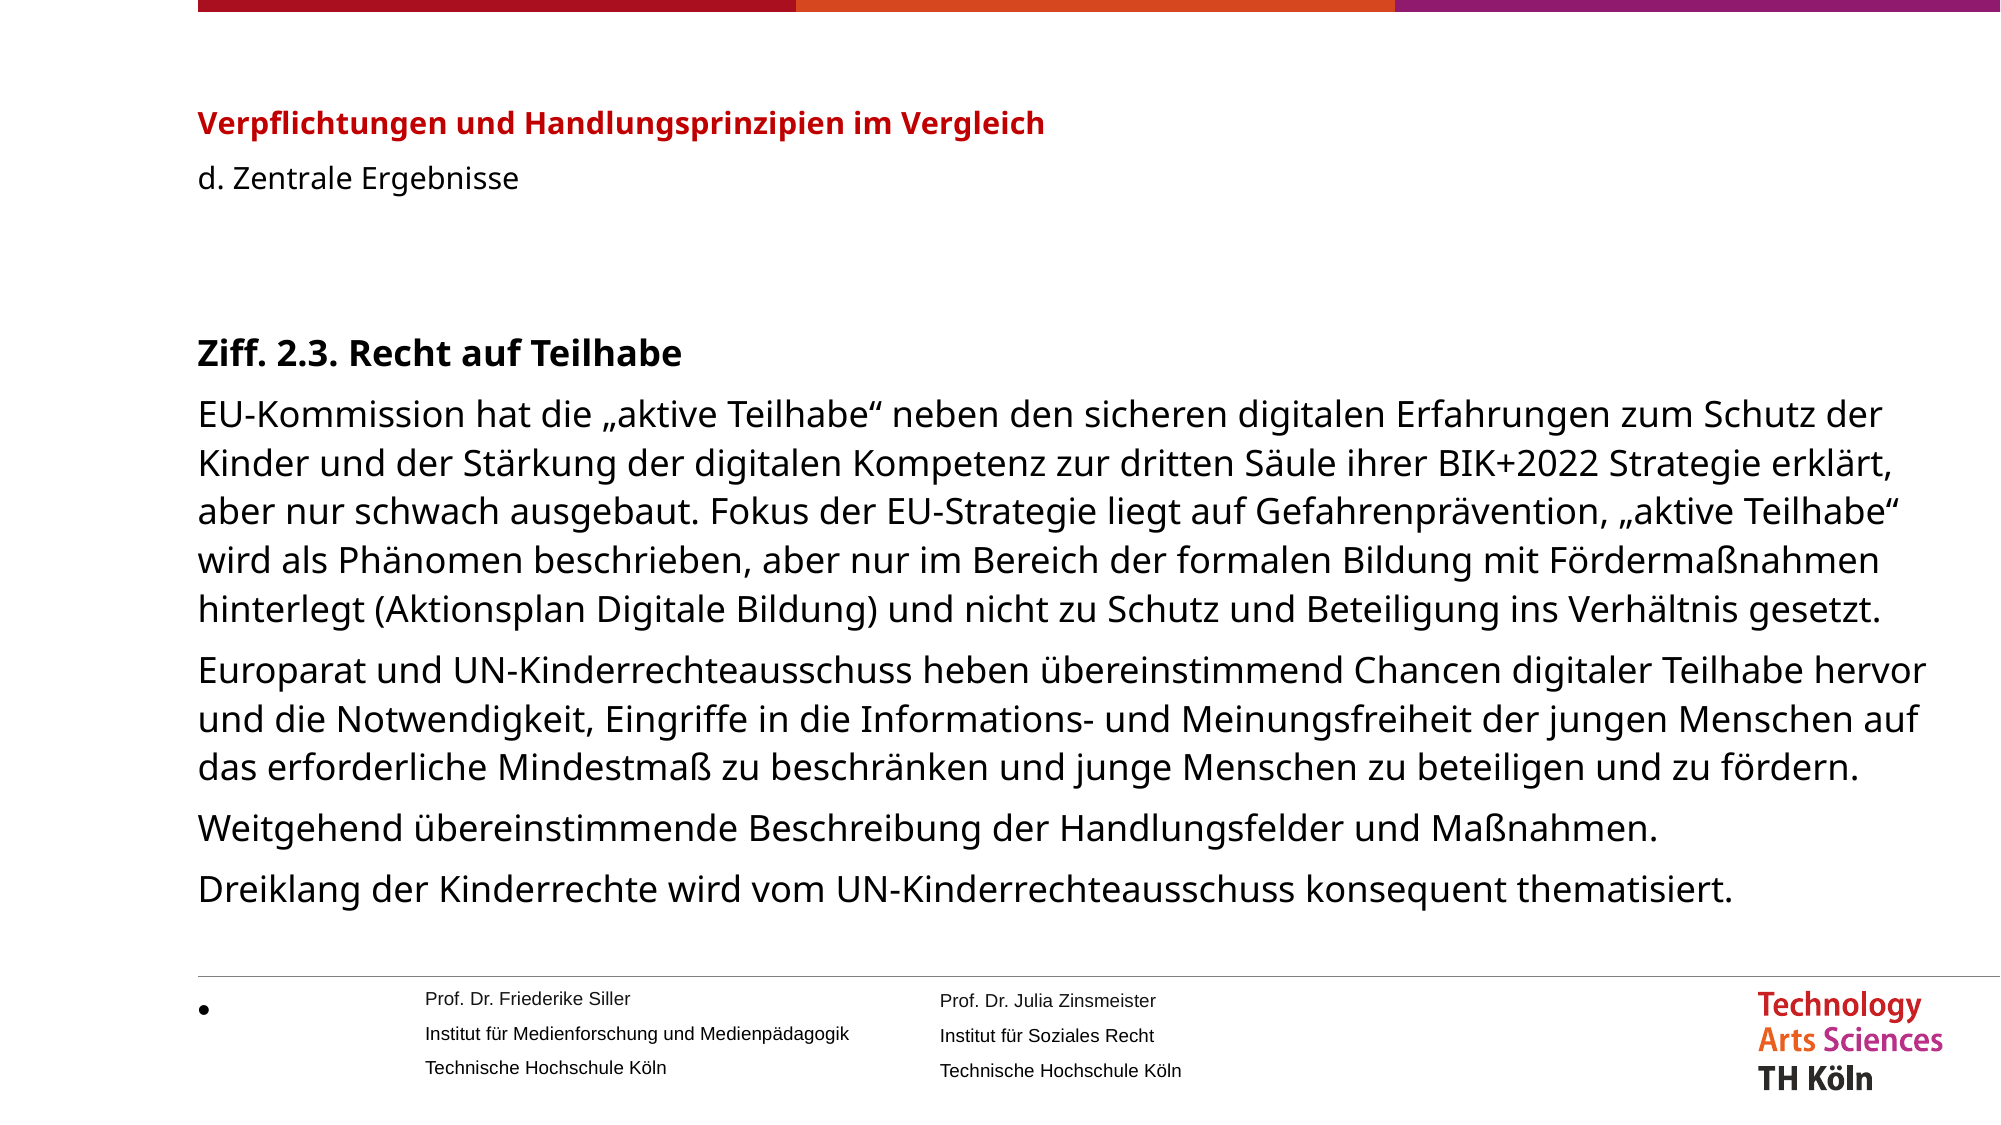

# Verpflichtungen und Handlungsprinzipien im Vergleich d. Zentrale Ergebnisse
Ziff. 2.3. Recht auf Teilhabe
EU-Kommission hat die „aktive Teilhabe“ neben den sicheren digitalen Erfahrungen zum Schutz der Kinder und der Stärkung der digitalen Kompetenz zur dritten Säule ihrer BIK+2022 Strategie erklärt, aber nur schwach ausgebaut. Fokus der EU-Strategie liegt auf Gefahrenprävention, „aktive Teilhabe“ wird als Phänomen beschrieben, aber nur im Bereich der formalen Bildung mit Fördermaßnahmen hinterlegt (Aktionsplan Digitale Bildung) und nicht zu Schutz und Beteiligung ins Verhältnis gesetzt.
Europarat und UN-Kinderrechteausschuss heben übereinstimmend Chancen digitaler Teilhabe hervor und die Notwendigkeit, Eingriffe in die Informations- und Meinungsfreiheit der jungen Menschen auf das erforderliche Mindestmaß zu beschränken und junge Menschen zu beteiligen und zu fördern.
Weitgehend übereinstimmende Beschreibung der Handlungsfelder und Maßnahmen.
Dreiklang der Kinderrechte wird vom UN-Kinderrechteausschuss konsequent thematisiert.